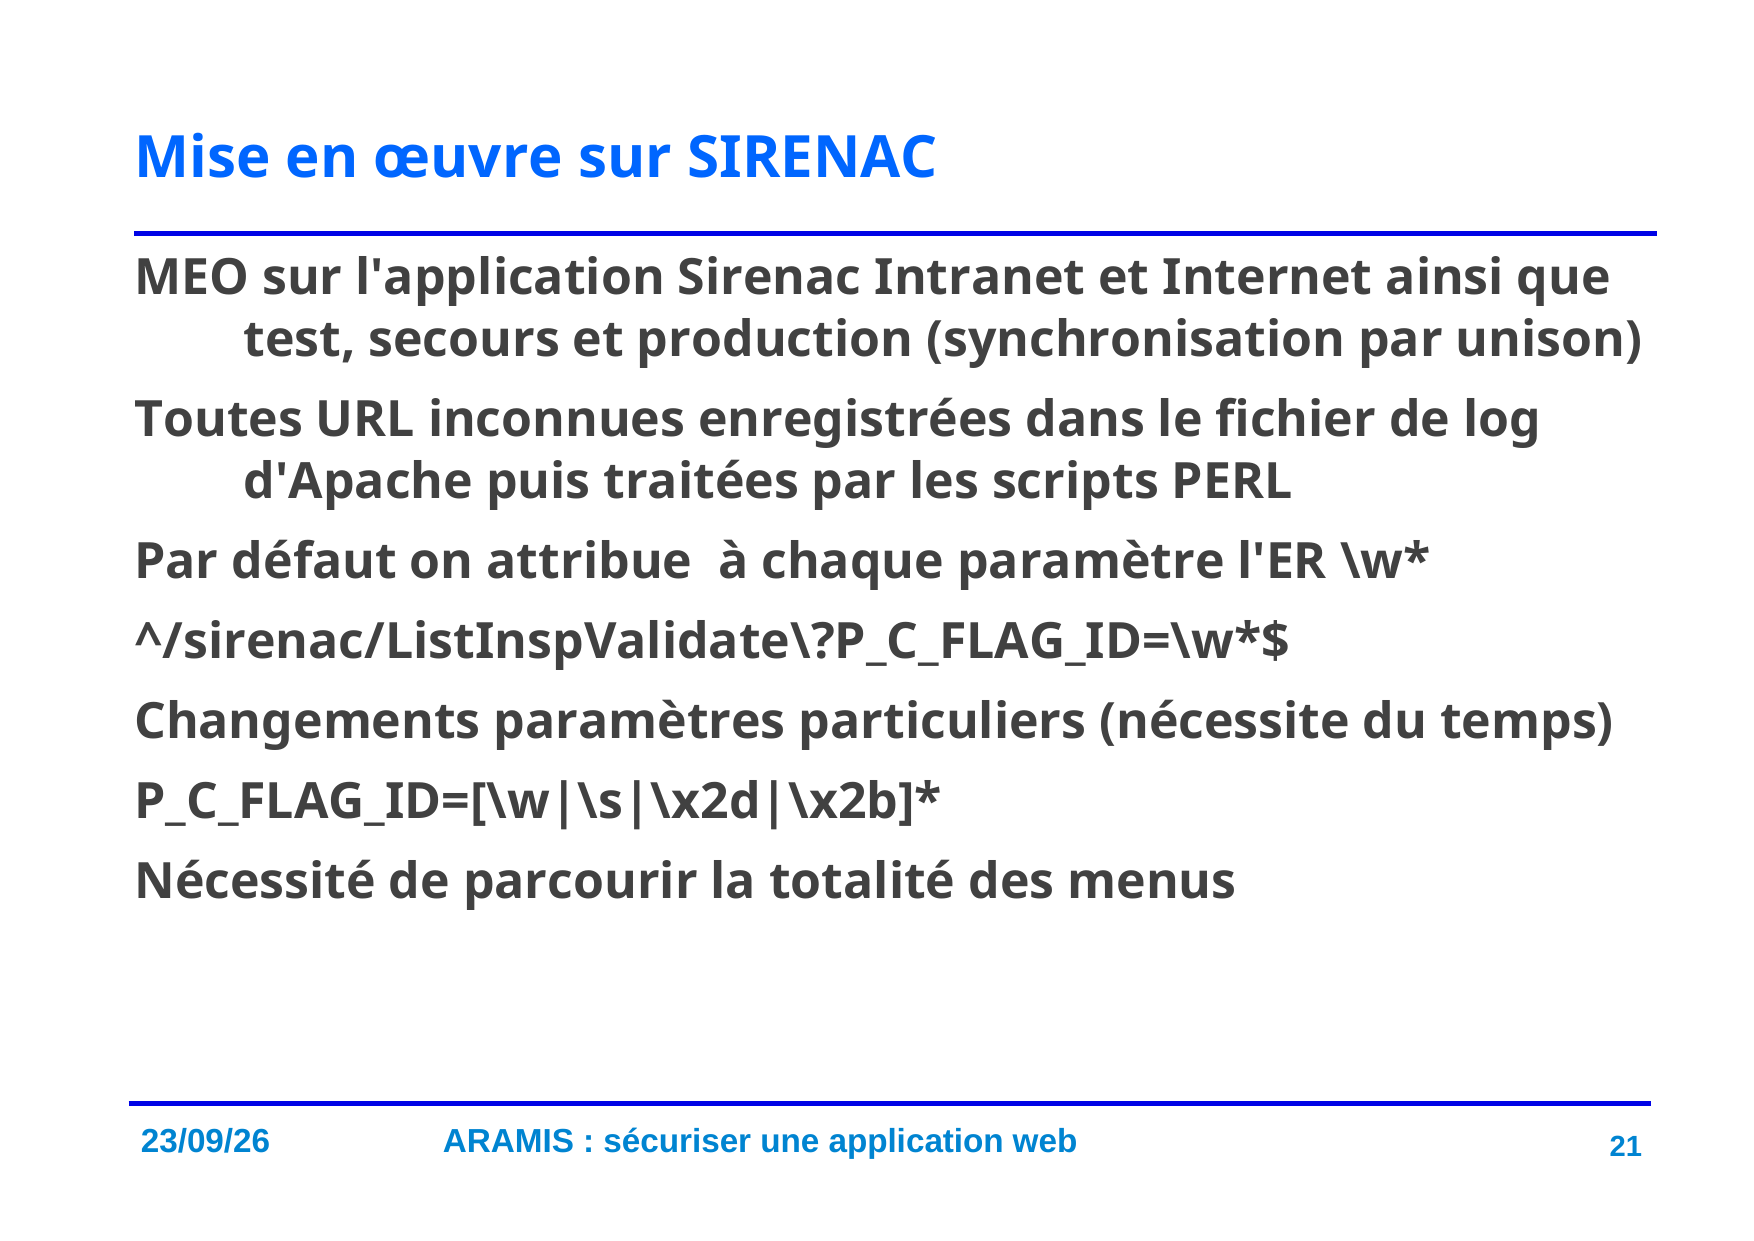

# Mise en œuvre sur SIRENAC
MEO sur l'application Sirenac Intranet et Internet ainsi que test, secours et production (synchronisation par unison)
Toutes URL inconnues enregistrées dans le fichier de log d'Apache puis traitées par les scripts PERL
Par défaut on attribue à chaque paramètre l'ER \w*
^/sirenac/ListInspValidate\?P_C_FLAG_ID=\w*$
Changements paramètres particuliers (nécessite du temps)
P_C_FLAG_ID=[\w|\s|\x2d|\x2b]*
Nécessité de parcourir la totalité des menus
ARAMIS : sécuriser une application web
21